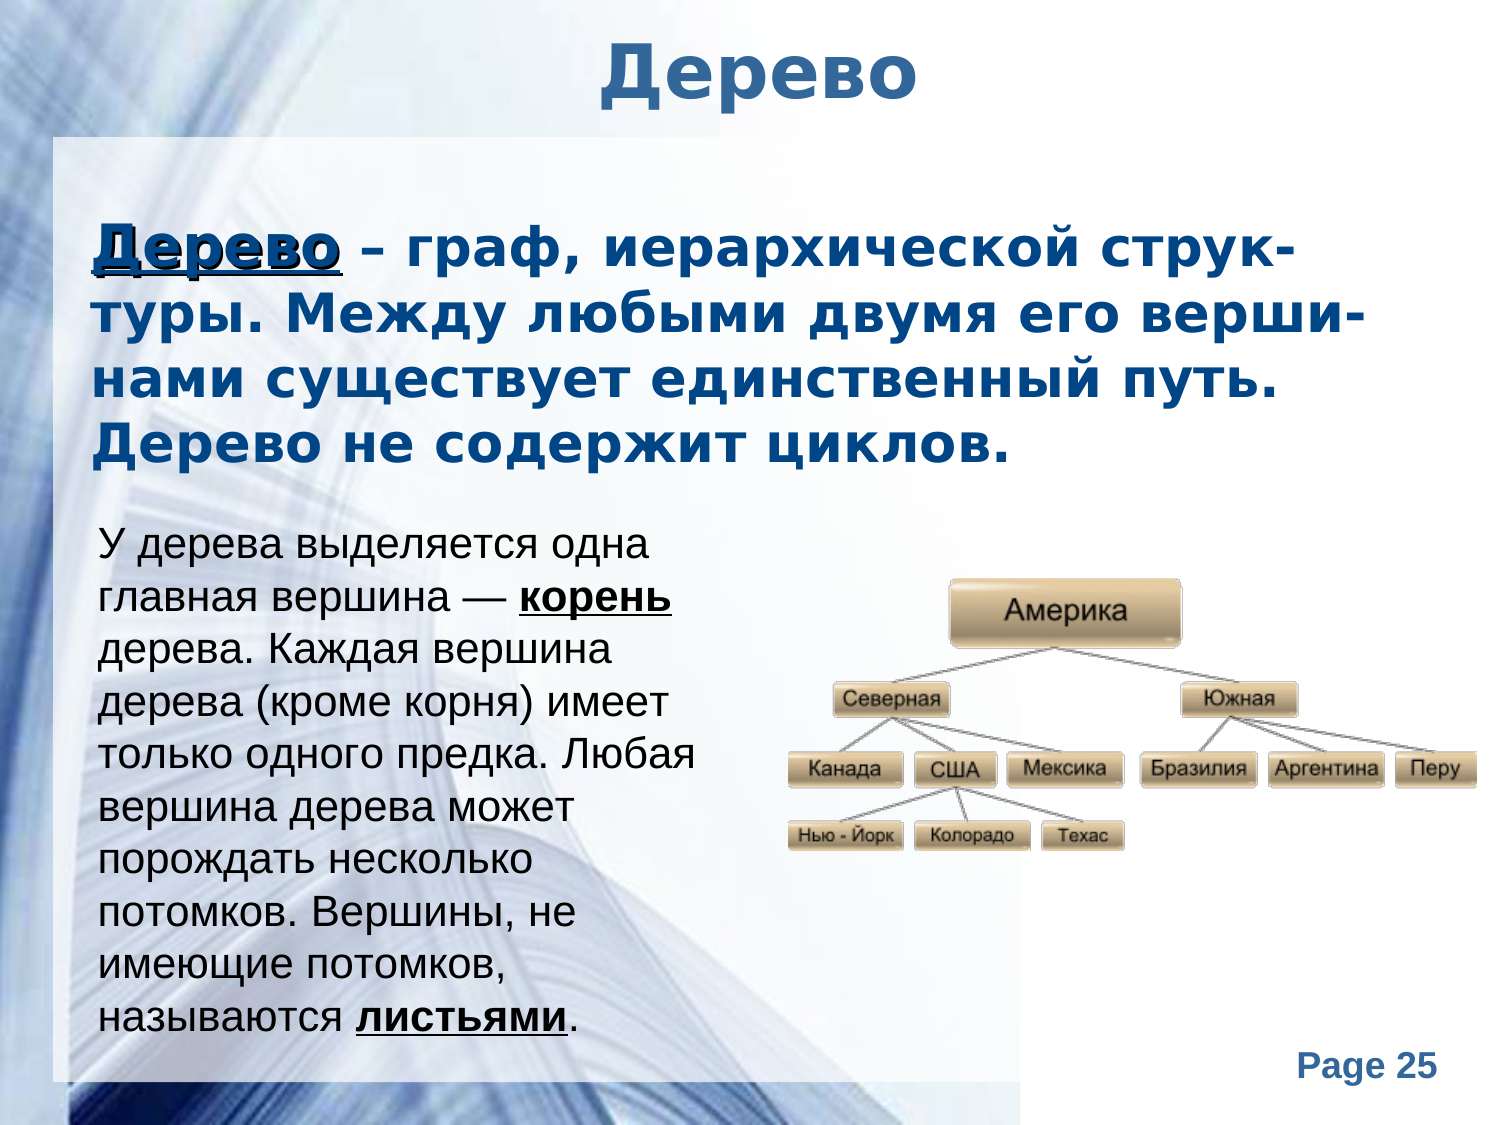

Дерево
Дерево – граф, иерархической струк-туры. Между любыми двумя его верши-нами существует единственный путь. Дерево не содержит циклов.
У дерева выделяется одна главная вершина — корень дерева. Каждая вершина дерева (кроме корня) имеет только одного предка. Любая вершина дерева может порождать несколько потомков. Вершины, не имеющие потомков, называются листьями.